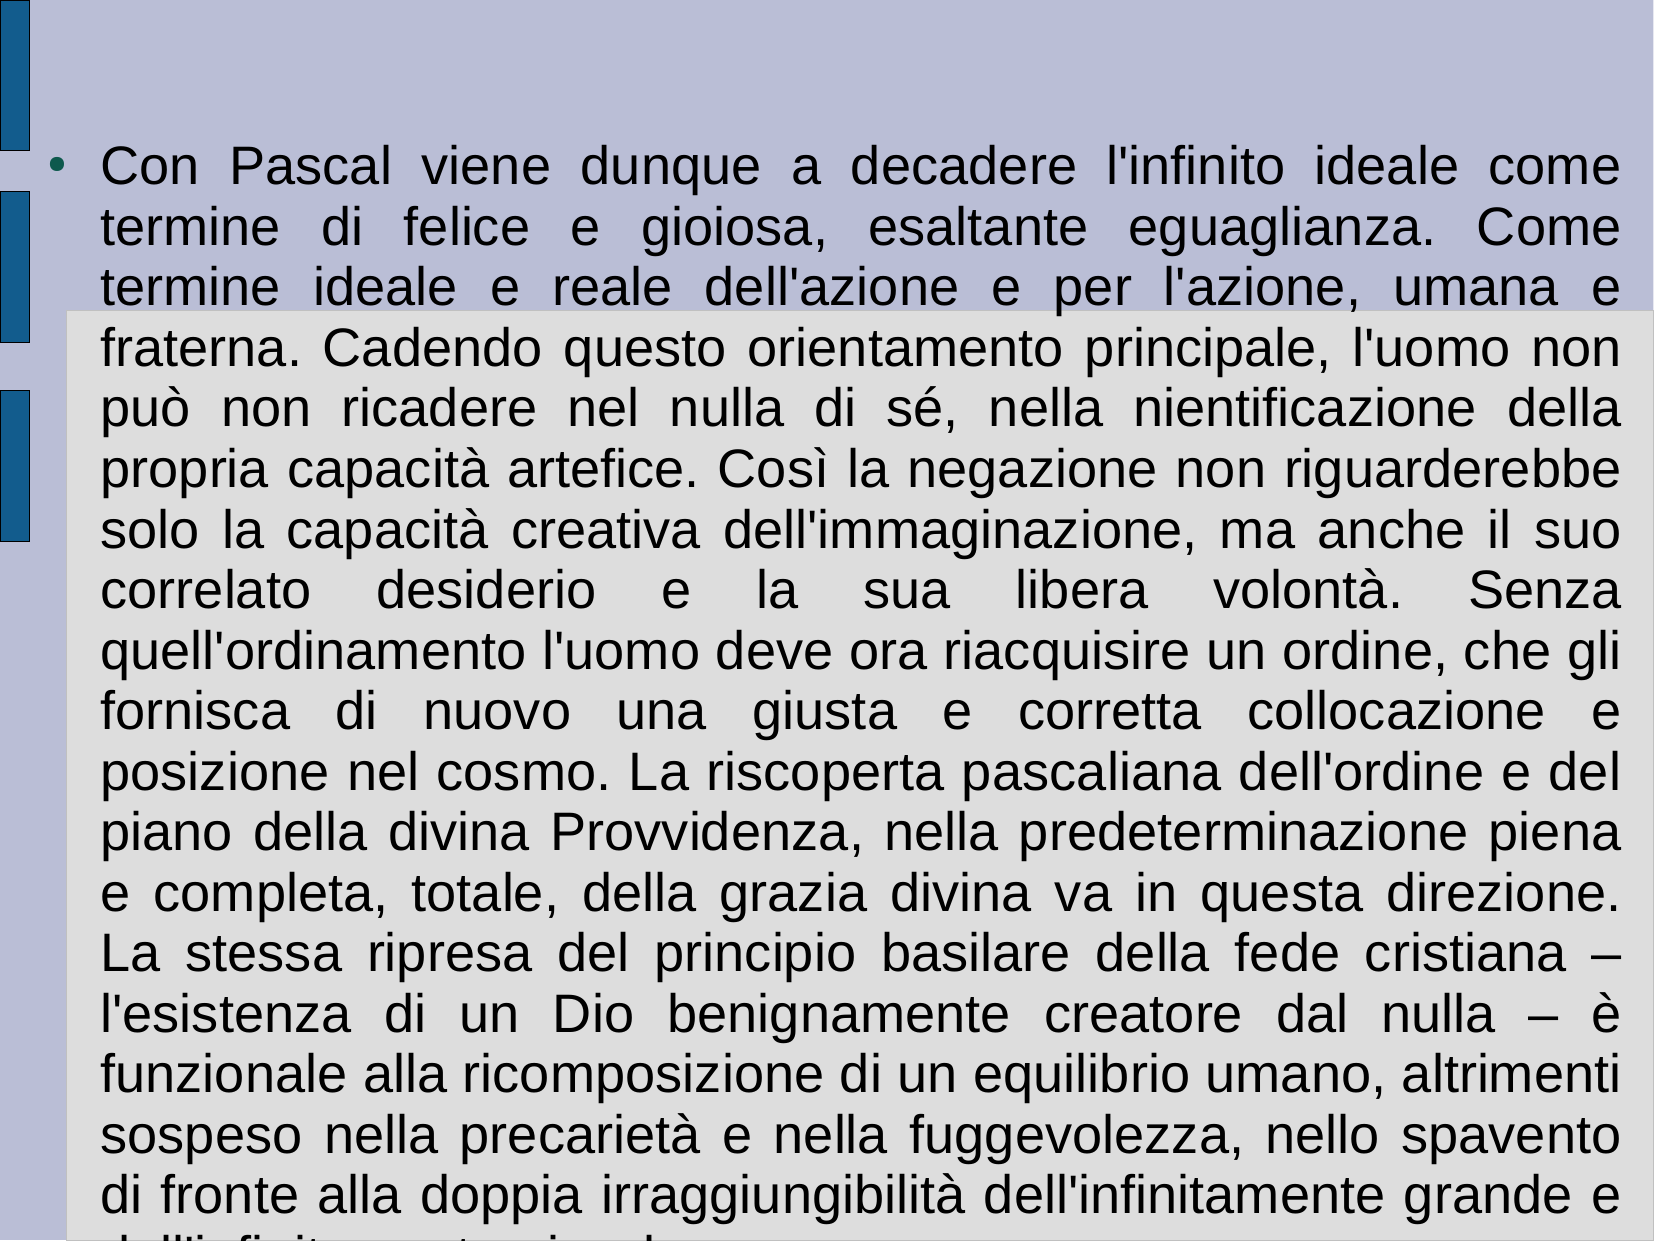

#
Con Pascal viene dunque a decadere l'infinito ideale come termine di felice e gioiosa, esaltante eguaglianza. Come termine ideale e reale dell'azione e per l'azione, umana e fraterna. Cadendo questo orientamento principale, l'uomo non può non ricadere nel nulla di sé, nella nientificazione della propria capacità artefice. Così la negazione non riguarderebbe solo la capacità creativa dell'immaginazione, ma anche il suo correlato desiderio e la sua libera volontà. Senza quell'ordinamento l'uomo deve ora riacquisire un ordine, che gli fornisca di nuovo una giusta e corretta collocazione e posizione nel cosmo. La riscoperta pascaliana dell'ordine e del piano della divina Provvidenza, nella predeterminazione piena e completa, totale, della grazia divina va in questa direzione. La stessa ripresa del principio basilare della fede cristiana – l'esistenza di un Dio benignamente creatore dal nulla – è funzionale alla ricomposizione di un equilibrio umano, altrimenti sospeso nella precarietà e nella fuggevolezza, nello spavento di fronte alla doppia irraggiungibilità dell'infinitamente grande e dell'infinitamente piccolo.